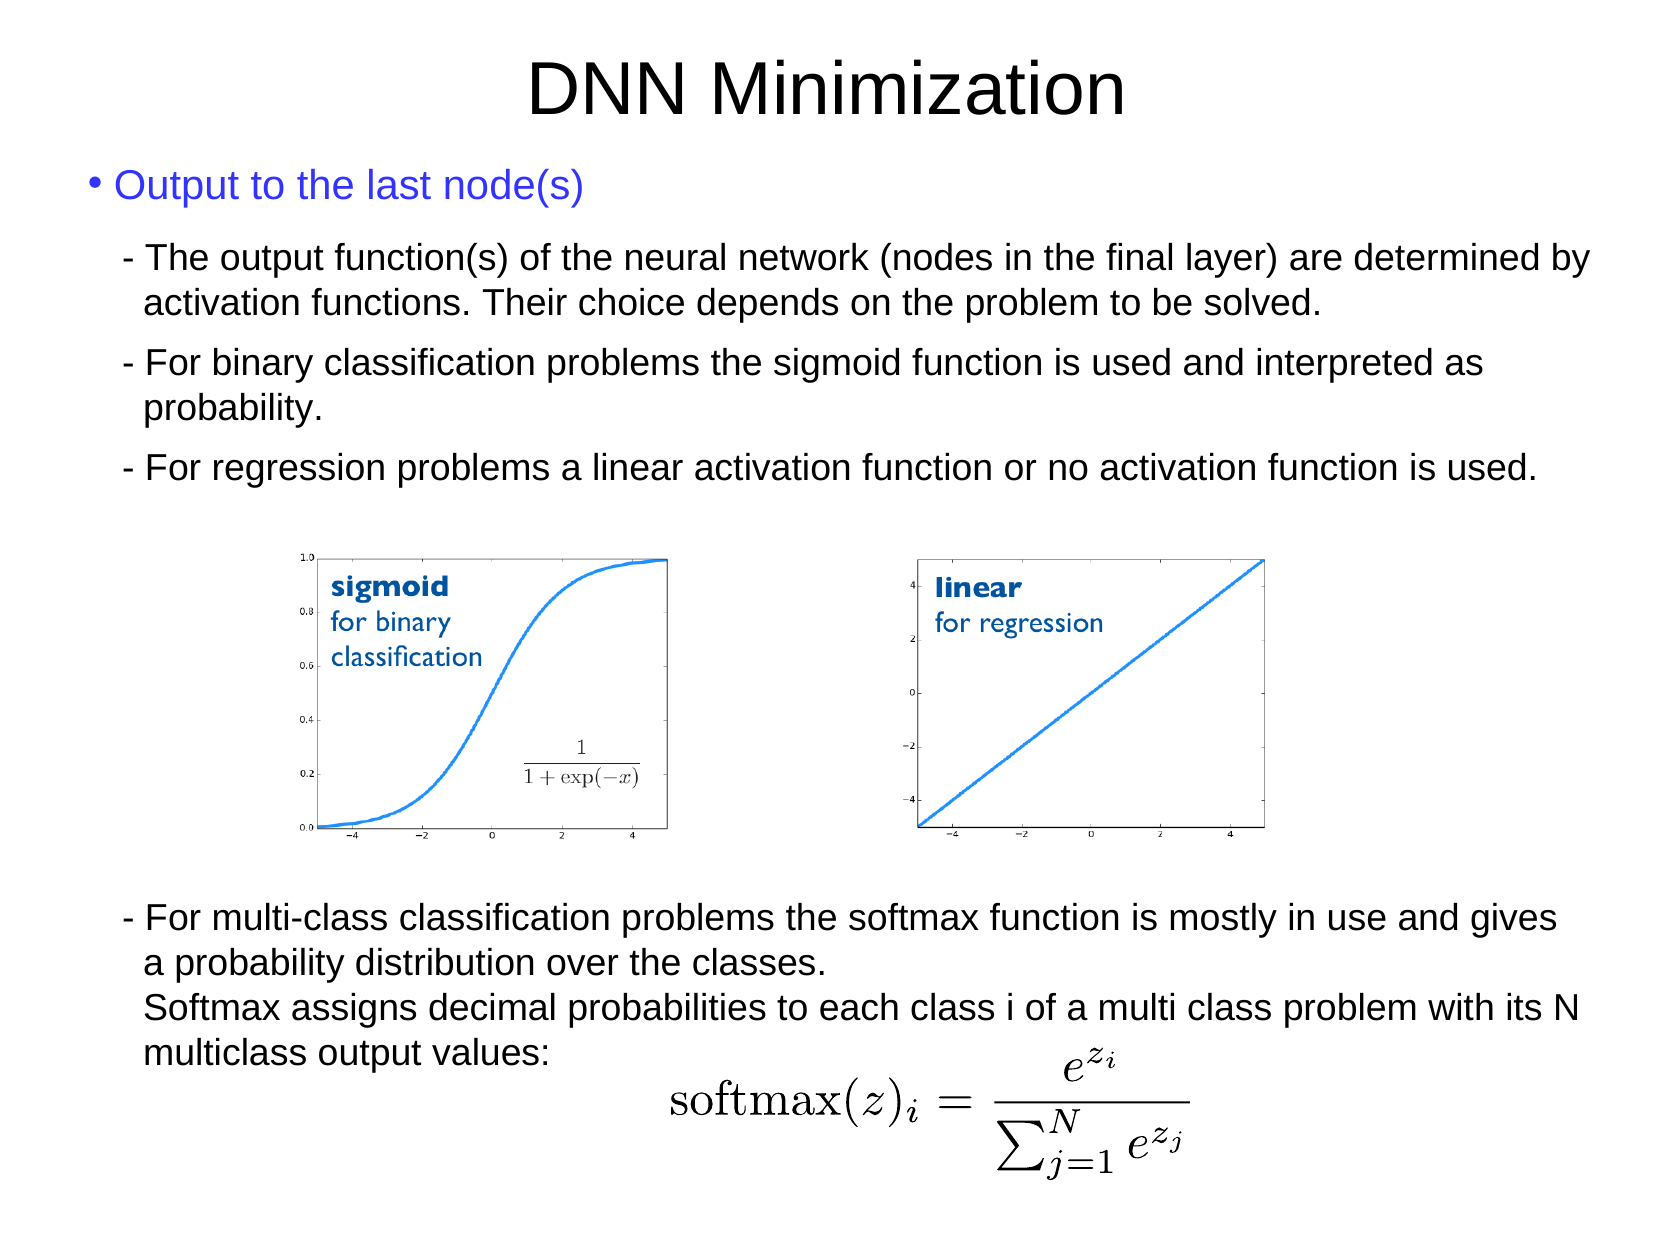

# DNN Minimization
 Output to the last node(s)
 - The output function(s) of the neural network (nodes in the final layer) are determined by
 activation functions. Their choice depends on the problem to be solved.
 - For binary classification problems the sigmoid function is used and interpreted as
 probability.
 - For regression problems a linear activation function or no activation function is used.
 - For multi-class classification problems the softmax function is mostly in use and gives
 a probability distribution over the classes.
 Softmax assigns decimal probabilities to each class i of a multi class problem with its N
 multiclass output values: